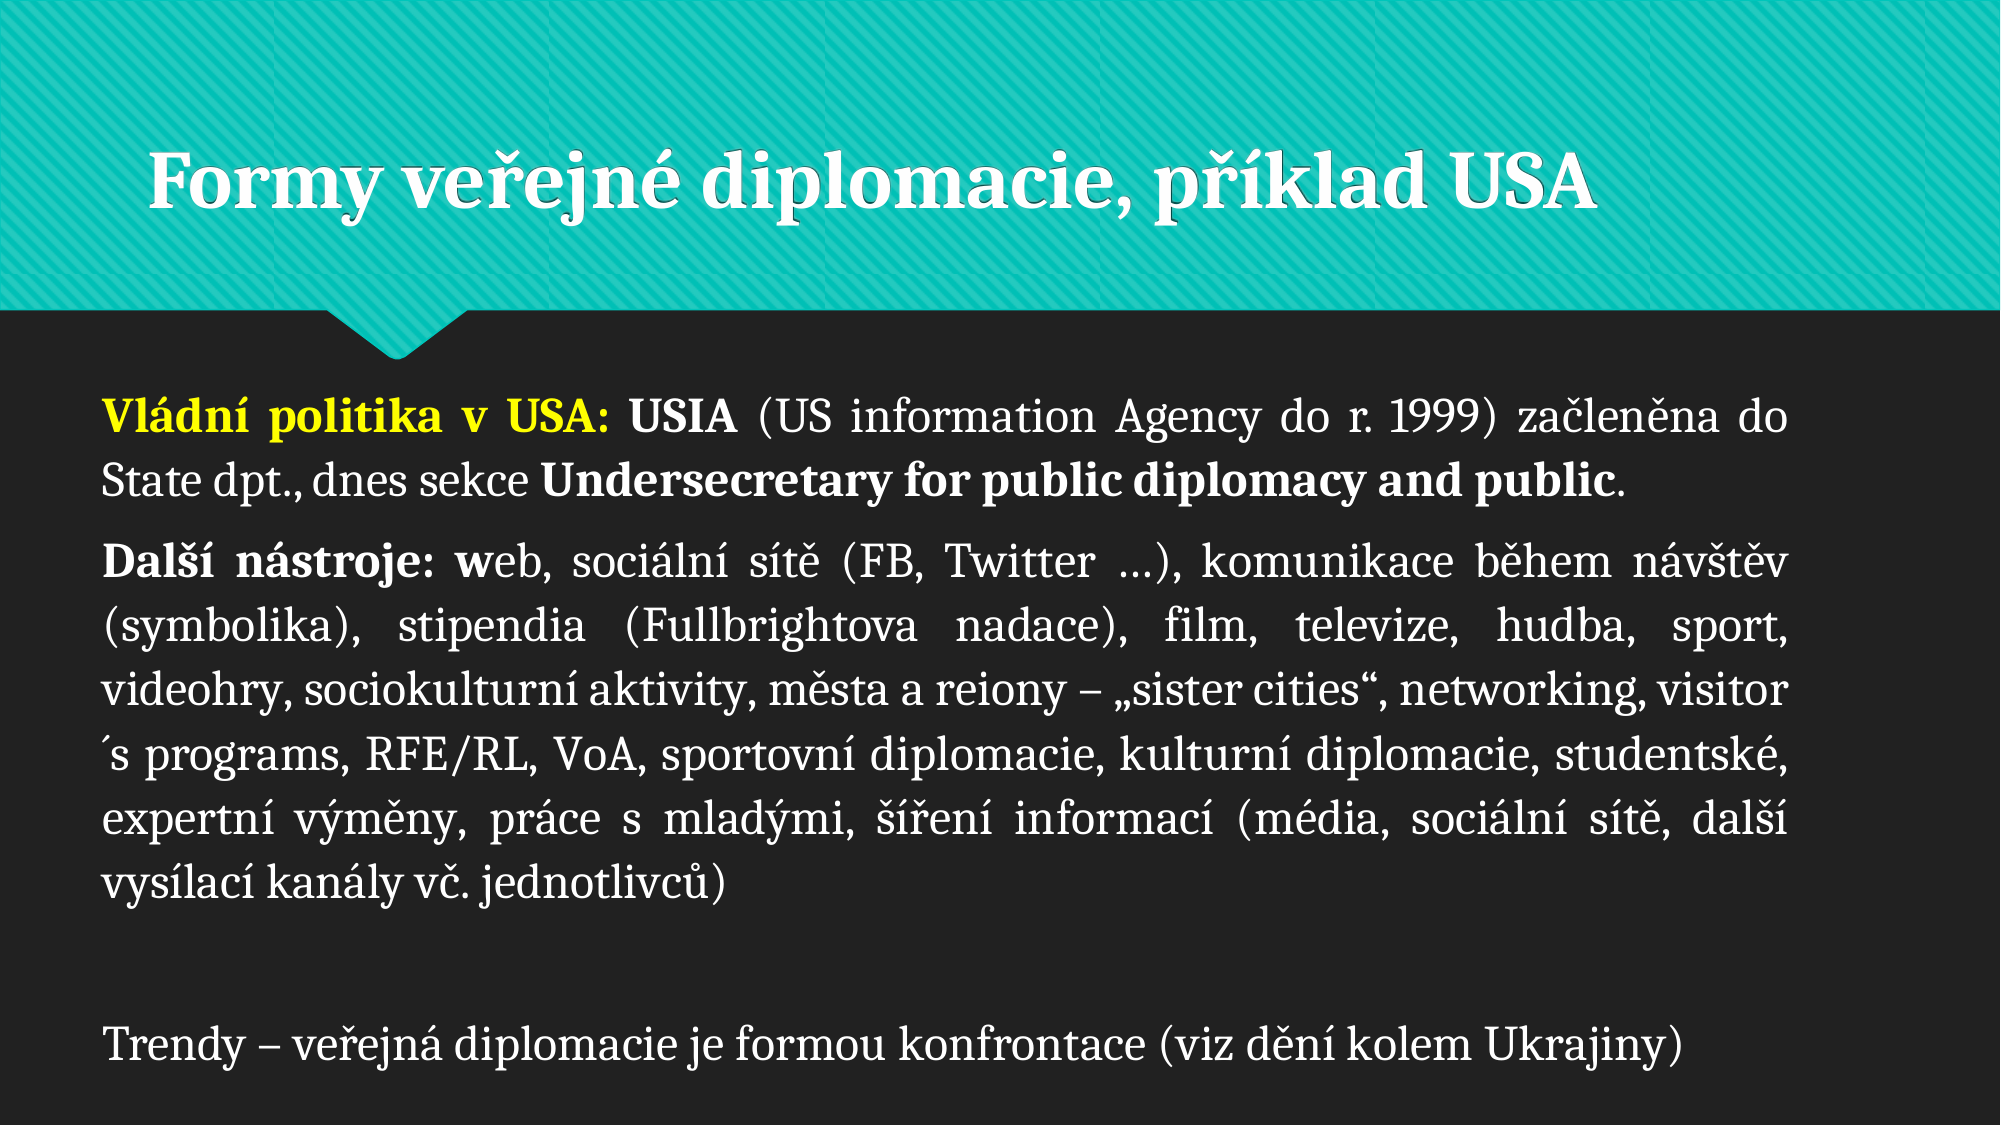

# Formy veřejné diplomacie, příklad USA
Vládní politika v USA: USIA (US information Agency do r. 1999) začleněna do State dpt., dnes sekce Undersecretary for public diplomacy and public.
Další nástroje: web, sociální sítě (FB, Twitter …), komunikace během návštěv (symbolika), stipendia (Fullbrightova nadace), film, televize, hudba, sport, videohry, sociokulturní aktivity, města a reiony – „sister cities“, networking, visitor´s programs, RFE/RL, VoA, sportovní diplomacie, kulturní diplomacie, studentské, expertní výměny, práce s mladými, šíření informací (média, sociální sítě, další vysílací kanály vč. jednotlivců)
Trendy – veřejná diplomacie je formou konfrontace (viz dění kolem Ukrajiny)